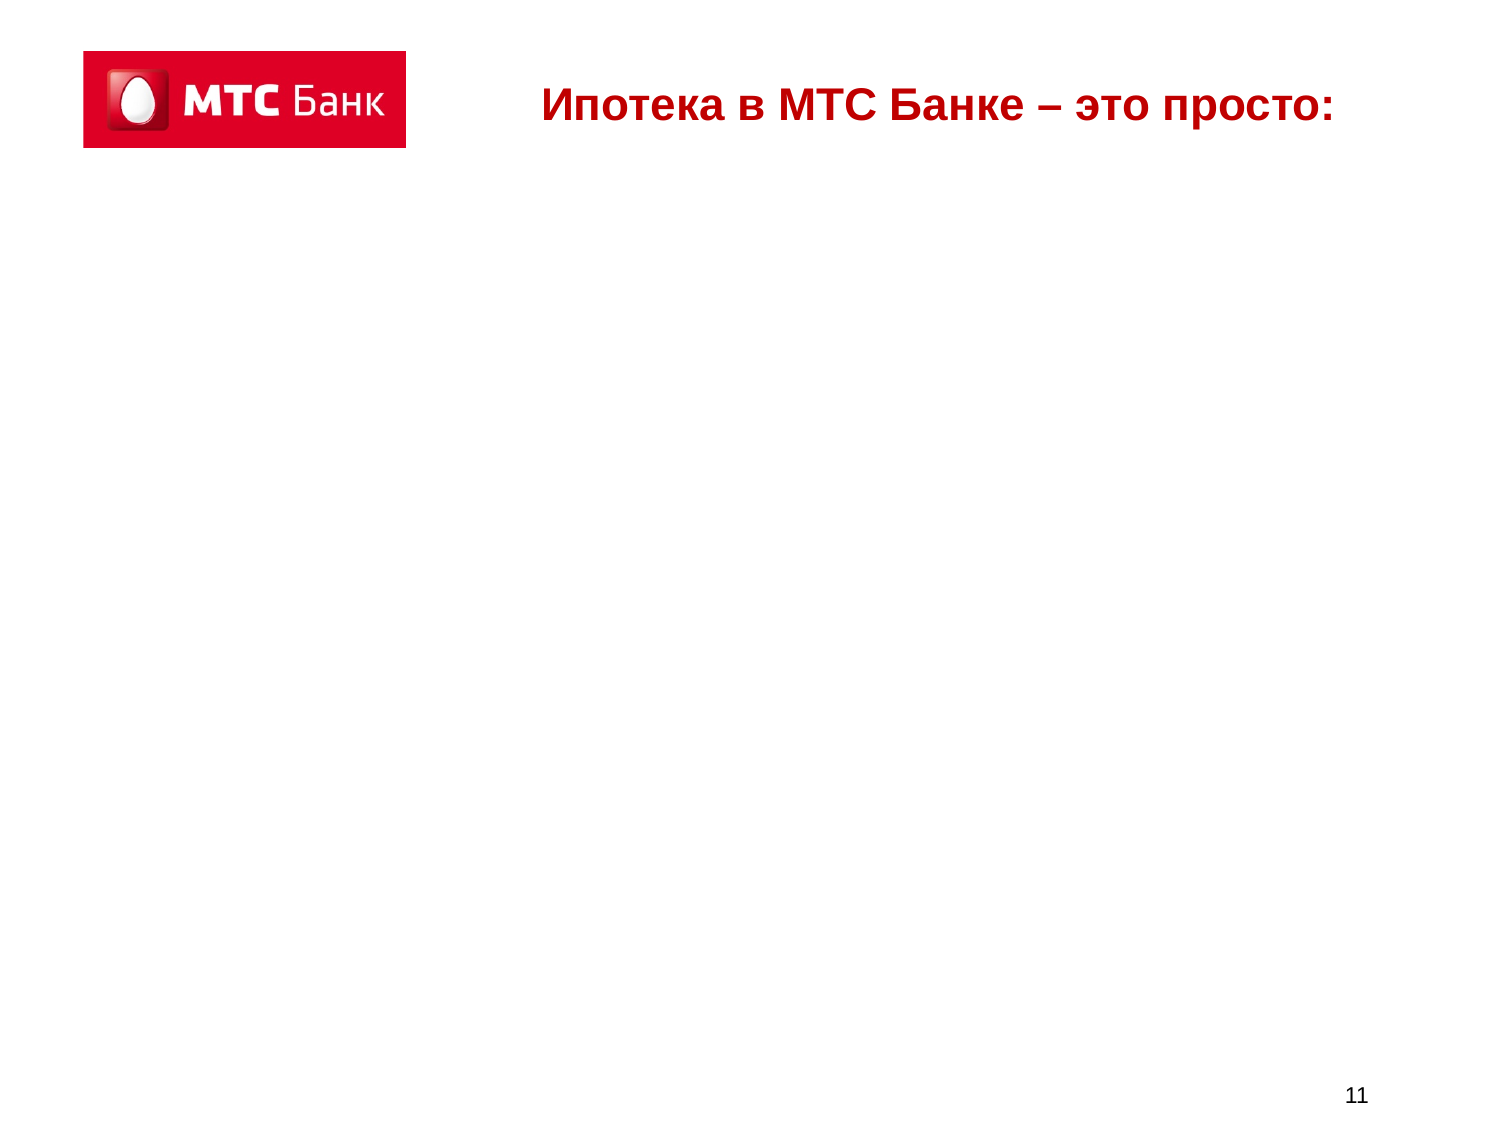

Ипотека в МТС Банке – это просто:
Решение о предоставлении кредита действует 4 месяца
Персональный менеджер сопровождает до выхода
на сделку
Предоставление кредитов на различные цели: на покупку квартиры, приобретение прав требования, погашение ипотечного кредита в другом банке, иные цели
Размер первоначального взноса от 10% без привлечения дополнительного залога и страхования
Досрочное погашение с 1-го дня без штрафов и ограничений по минимальной сумме погашения